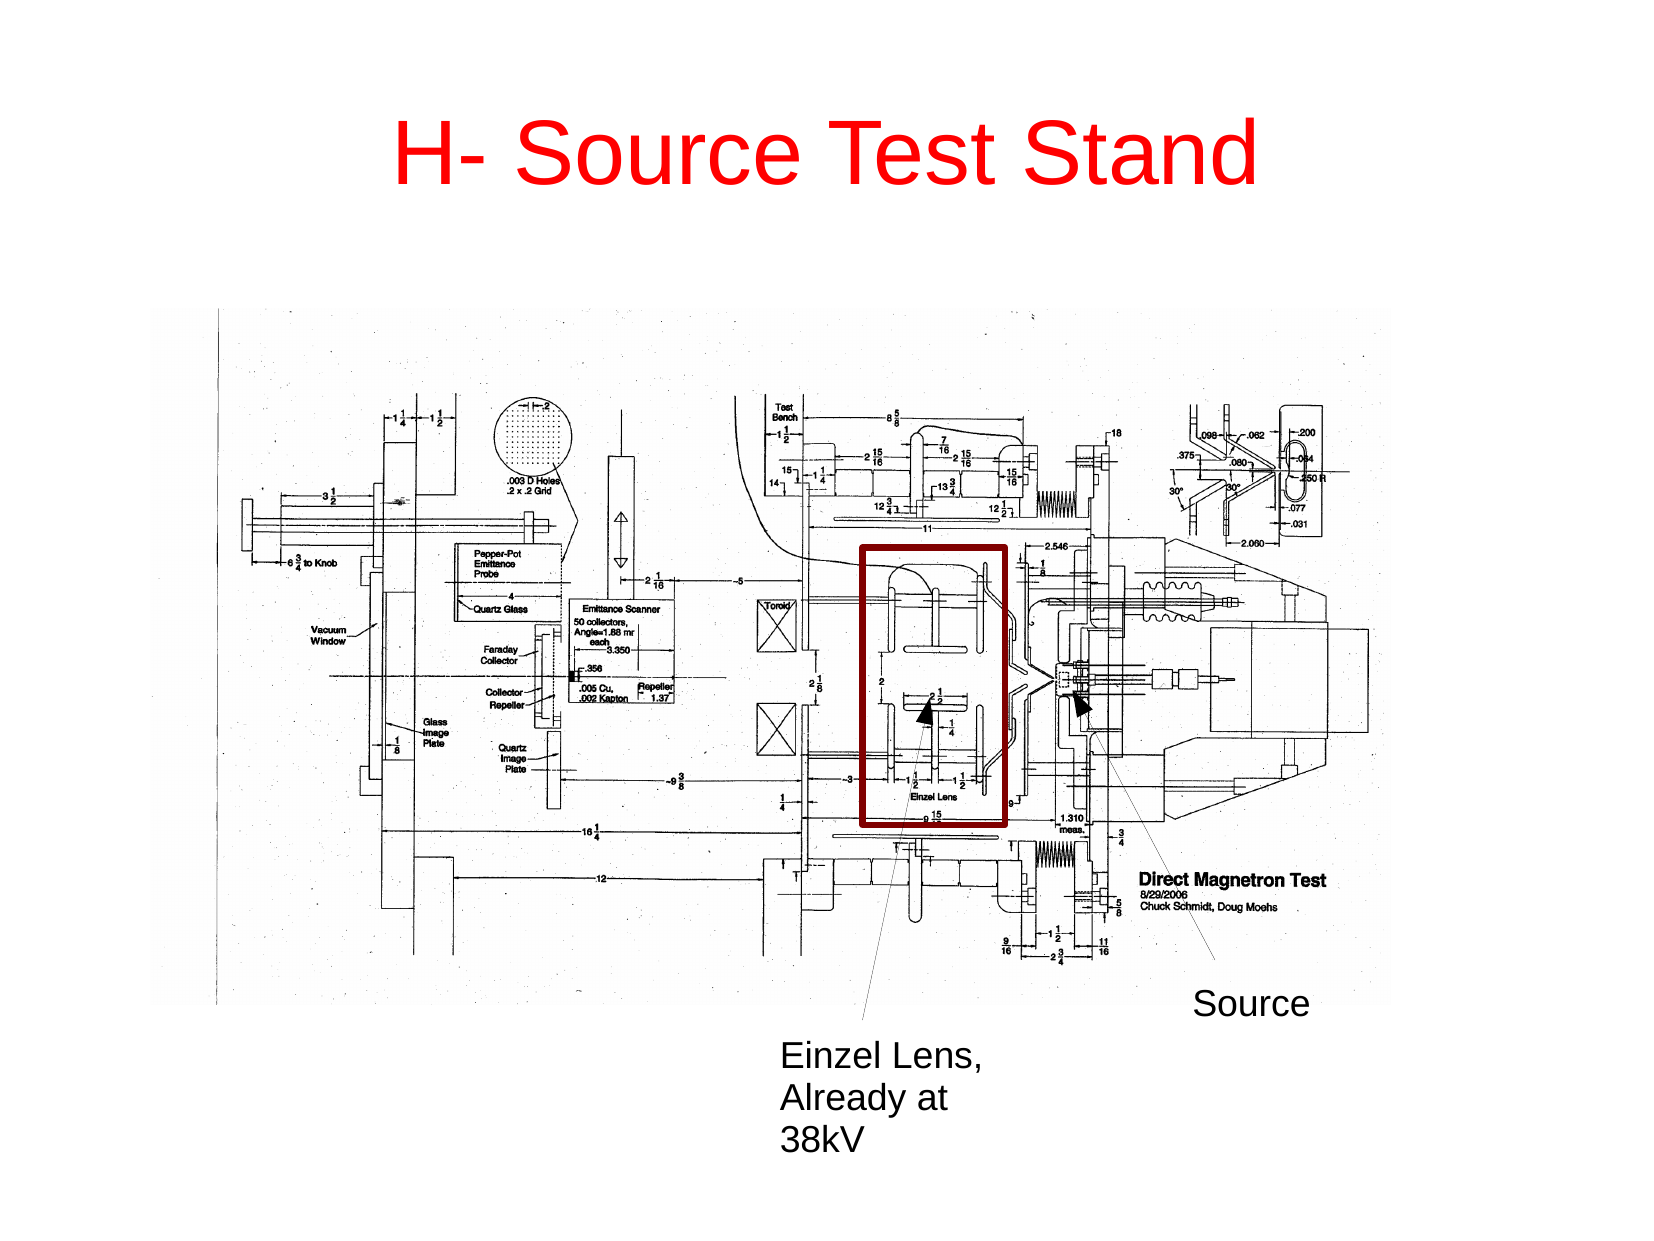

# H- Source Test Stand
Source
Einzel Lens,
Already at 38kV